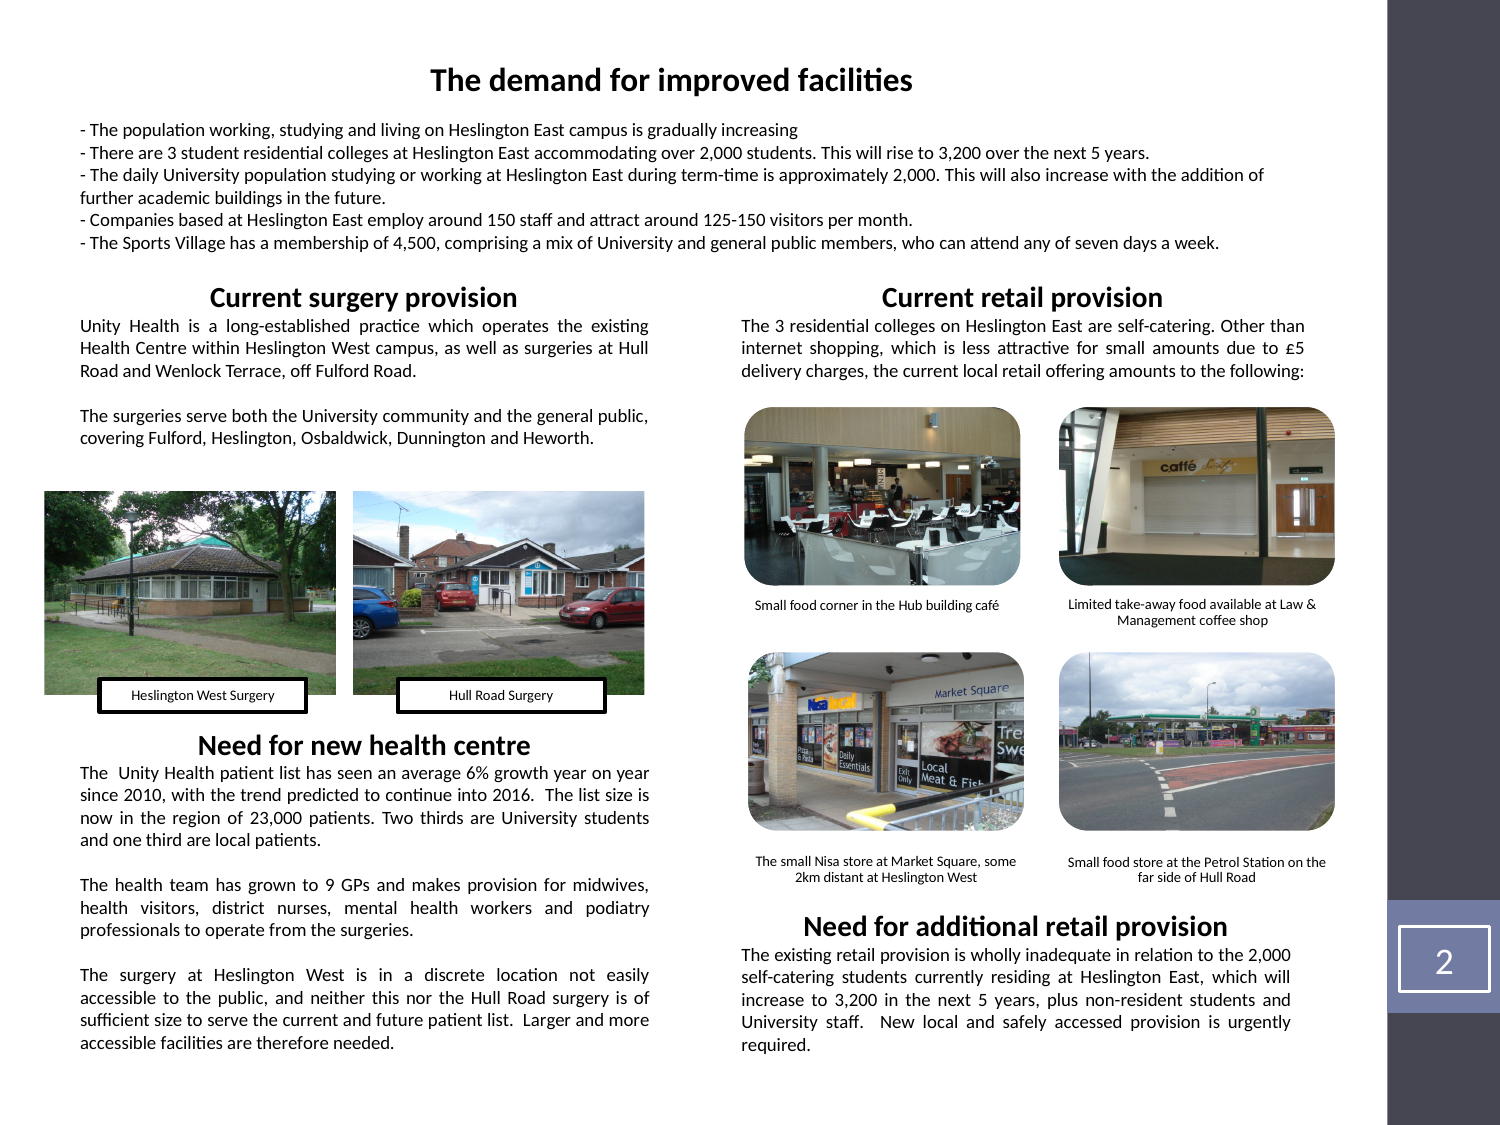

The demand for improved facilities
- The population working, studying and living on Heslington East campus is gradually increasing
- There are 3 student residential colleges at Heslington East accommodating over 2,000 students. This will rise to 3,200 over the next 5 years.
- The daily University population studying or working at Heslington East during term-time is approximately 2,000. This will also increase with the addition of further academic buildings in the future.
- Companies based at Heslington East employ around 150 staff and attract around 125-150 visitors per month.
- The Sports Village has a membership of 4,500, comprising a mix of University and general public members, who can attend any of seven days a week.
Current surgery provision
Unity Health is a long-established practice which operates the existing Health Centre within Heslington West campus, as well as surgeries at Hull Road and Wenlock Terrace, off Fulford Road.
The surgeries serve both the University community and the general public, covering Fulford, Heslington, Osbaldwick, Dunnington and Heworth.
Current retail provision
The 3 residential colleges on Heslington East are self-catering. Other than internet shopping, which is less attractive for small amounts due to £5 delivery charges, the current local retail offering amounts to the following:
Small food corner in the Hub building café
The small Nisa store at Market Square, some 2km distant at Heslington West
Small food store at the Petrol Station on the far side of Hull Road
Heslington West Surgery
Hull Road Surgery
Limited take-away food available at Law & Management coffee shop
Need for new health centre
The Unity Health patient list has seen an average 6% growth year on year since 2010, with the trend predicted to continue into 2016. The list size is now in the region of 23,000 patients. Two thirds are University students and one third are local patients.
The health team has grown to 9 GPs and makes provision for midwives, health visitors, district nurses, mental health workers and podiatry professionals to operate from the surgeries.
The surgery at Heslington West is in a discrete location not easily accessible to the public, and neither this nor the Hull Road surgery is of sufficient size to serve the current and future patient list. Larger and more accessible facilities are therefore needed.
Need for additional retail provision
The existing retail provision is wholly inadequate in relation to the 2,000 self-catering students currently residing at Heslington East, which will increase to 3,200 in the next 5 years, plus non-resident students and University staff. New local and safely accessed provision is urgently required.